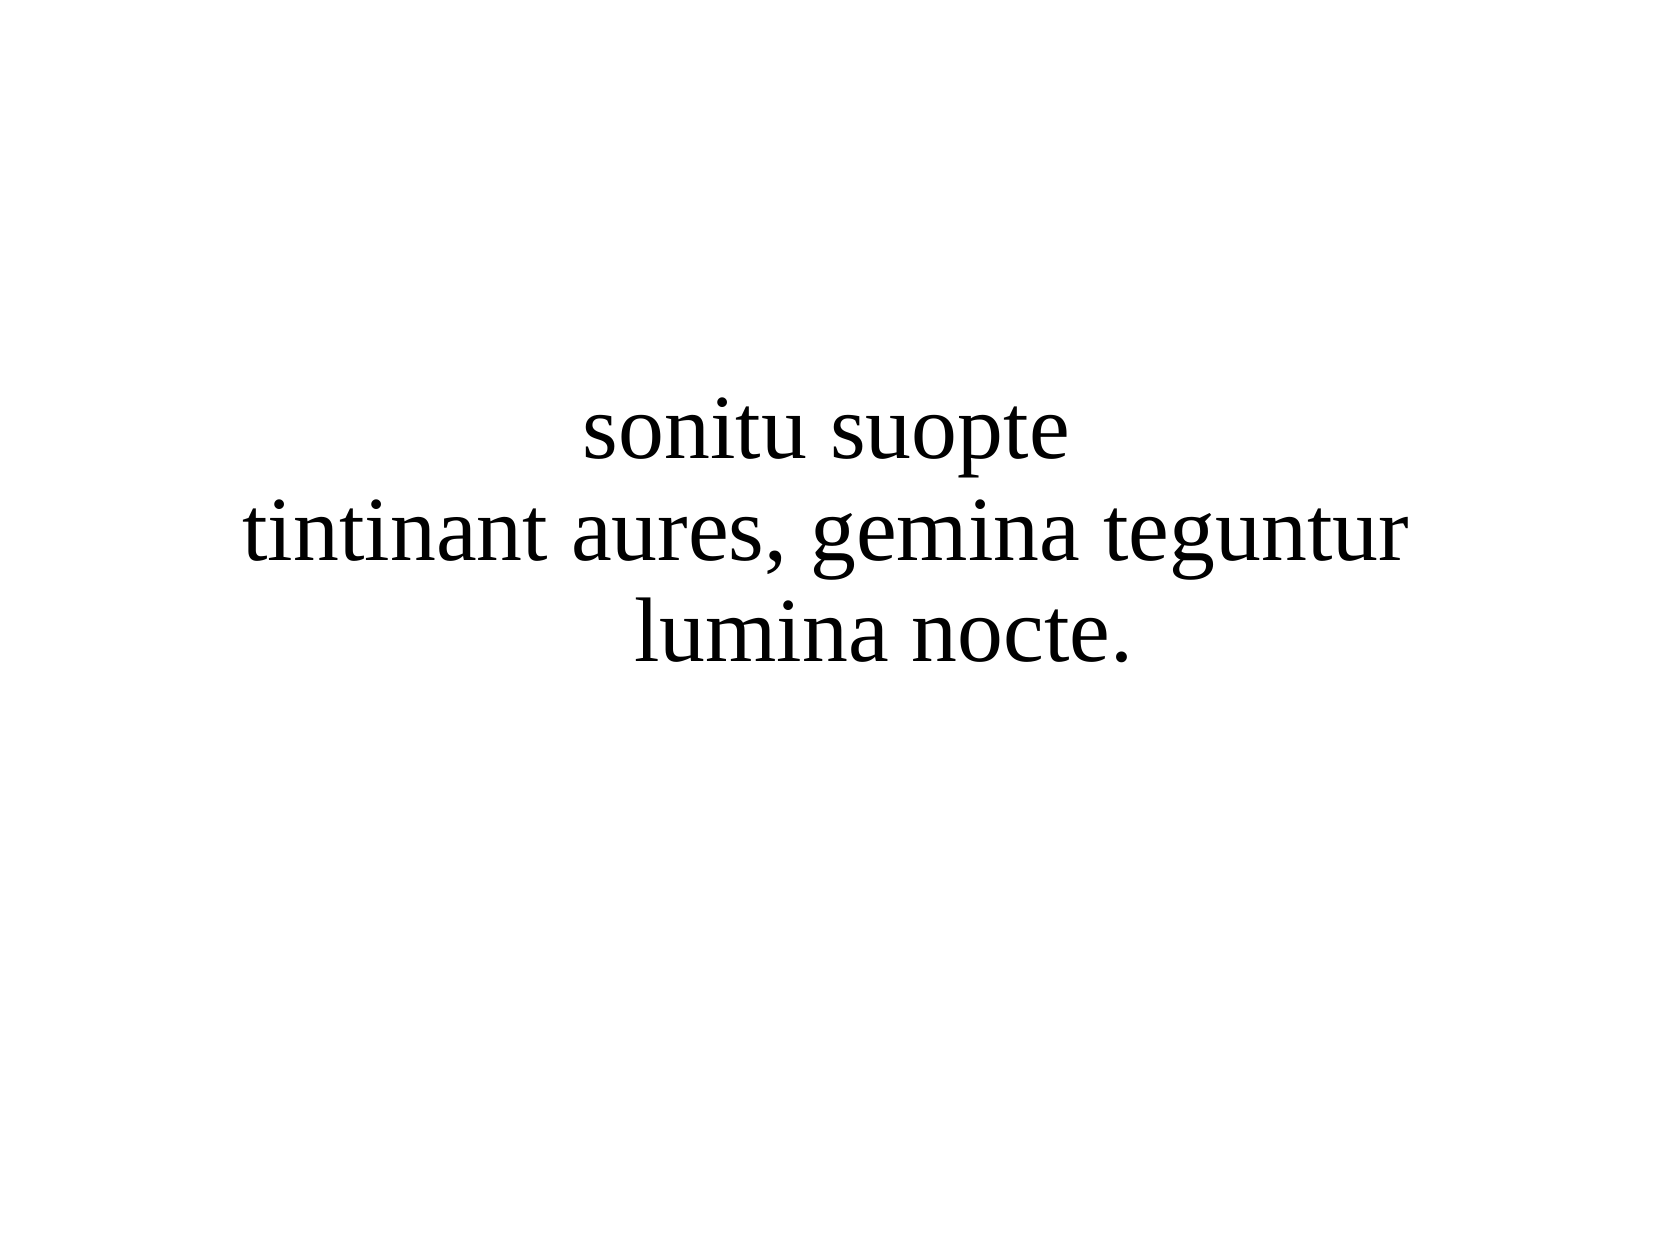

# sonitu suopte
tintinant aures, gemina teguntur
 lumina nocte.